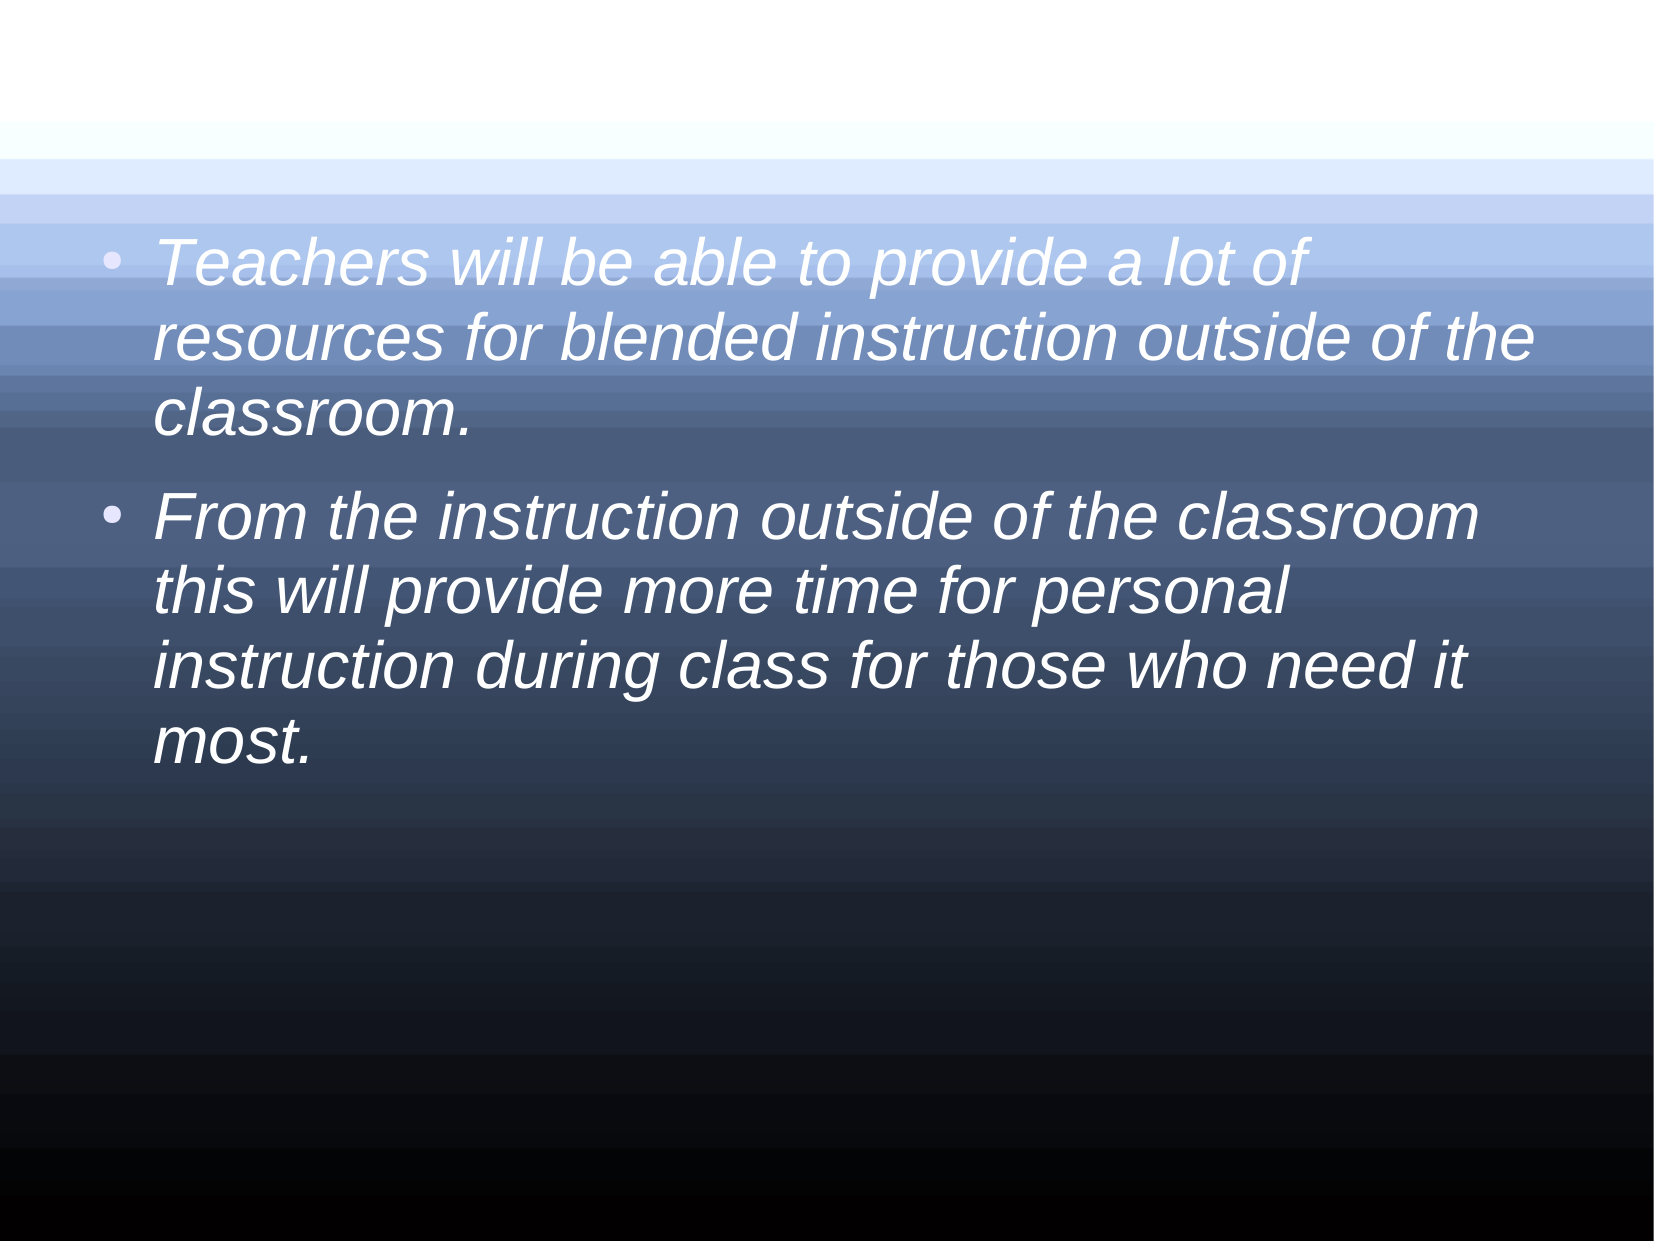

#
Teachers will be able to provide a lot of resources for blended instruction outside of the classroom.
From the instruction outside of the classroom this will provide more time for personal instruction during class for those who need it most.